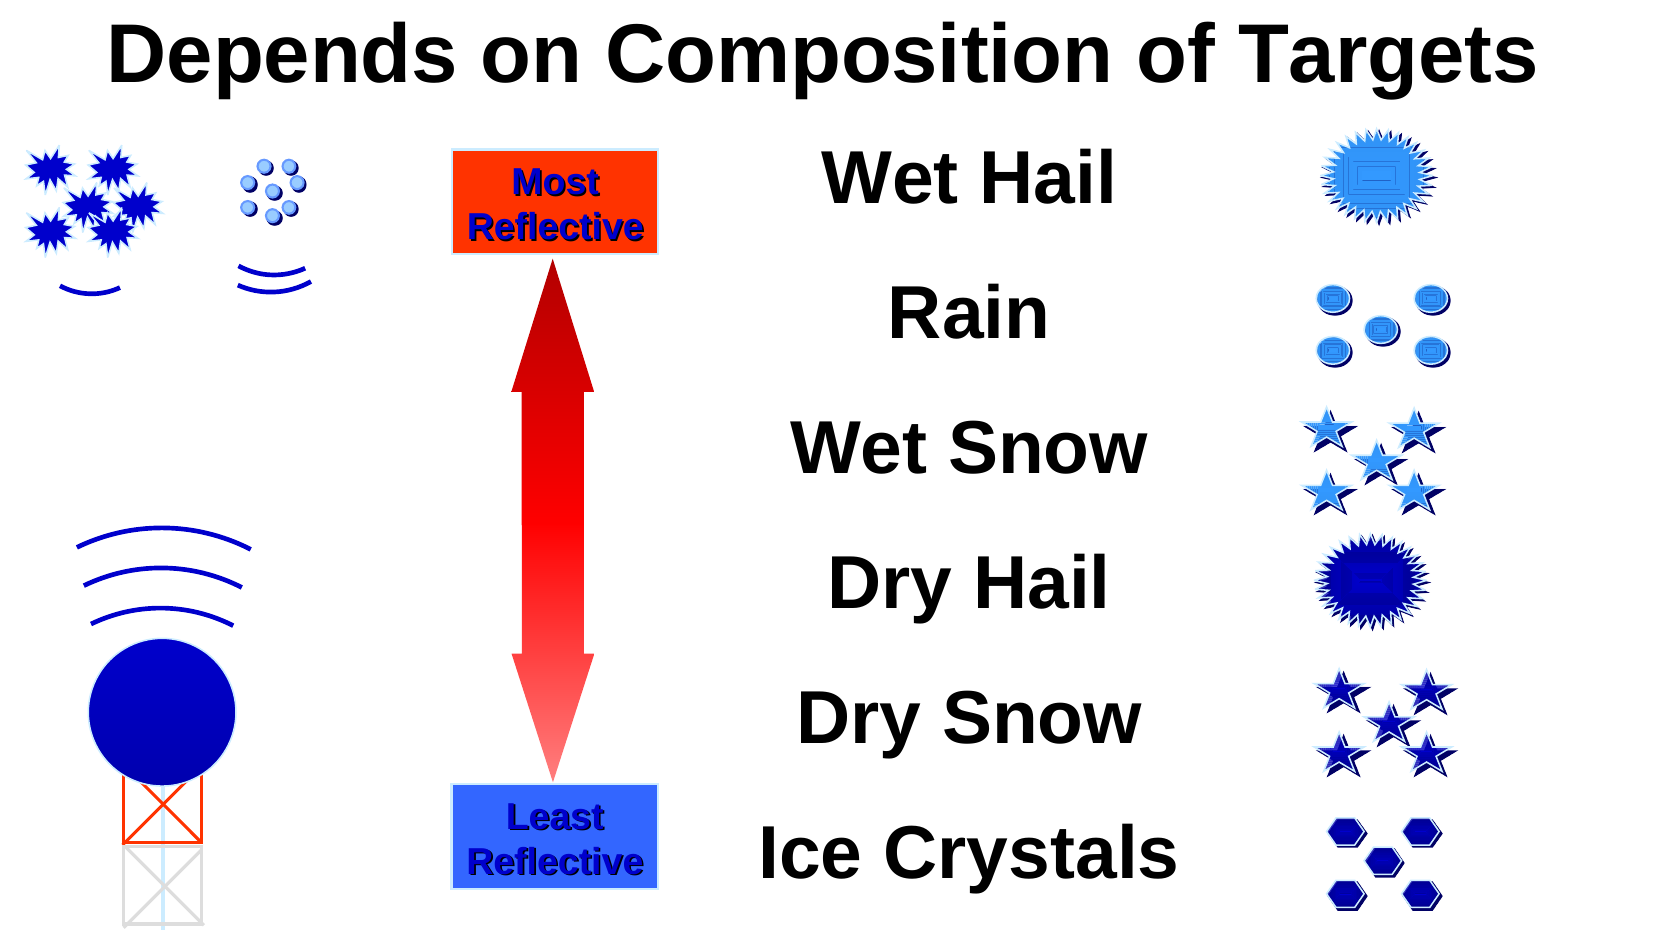

# Depends on Composition of Targets
Wet Hail
Rain
Wet Snow
Dry Hail
Dry Snow
Ice Crystals
Most
Reflective
Least
Reflective